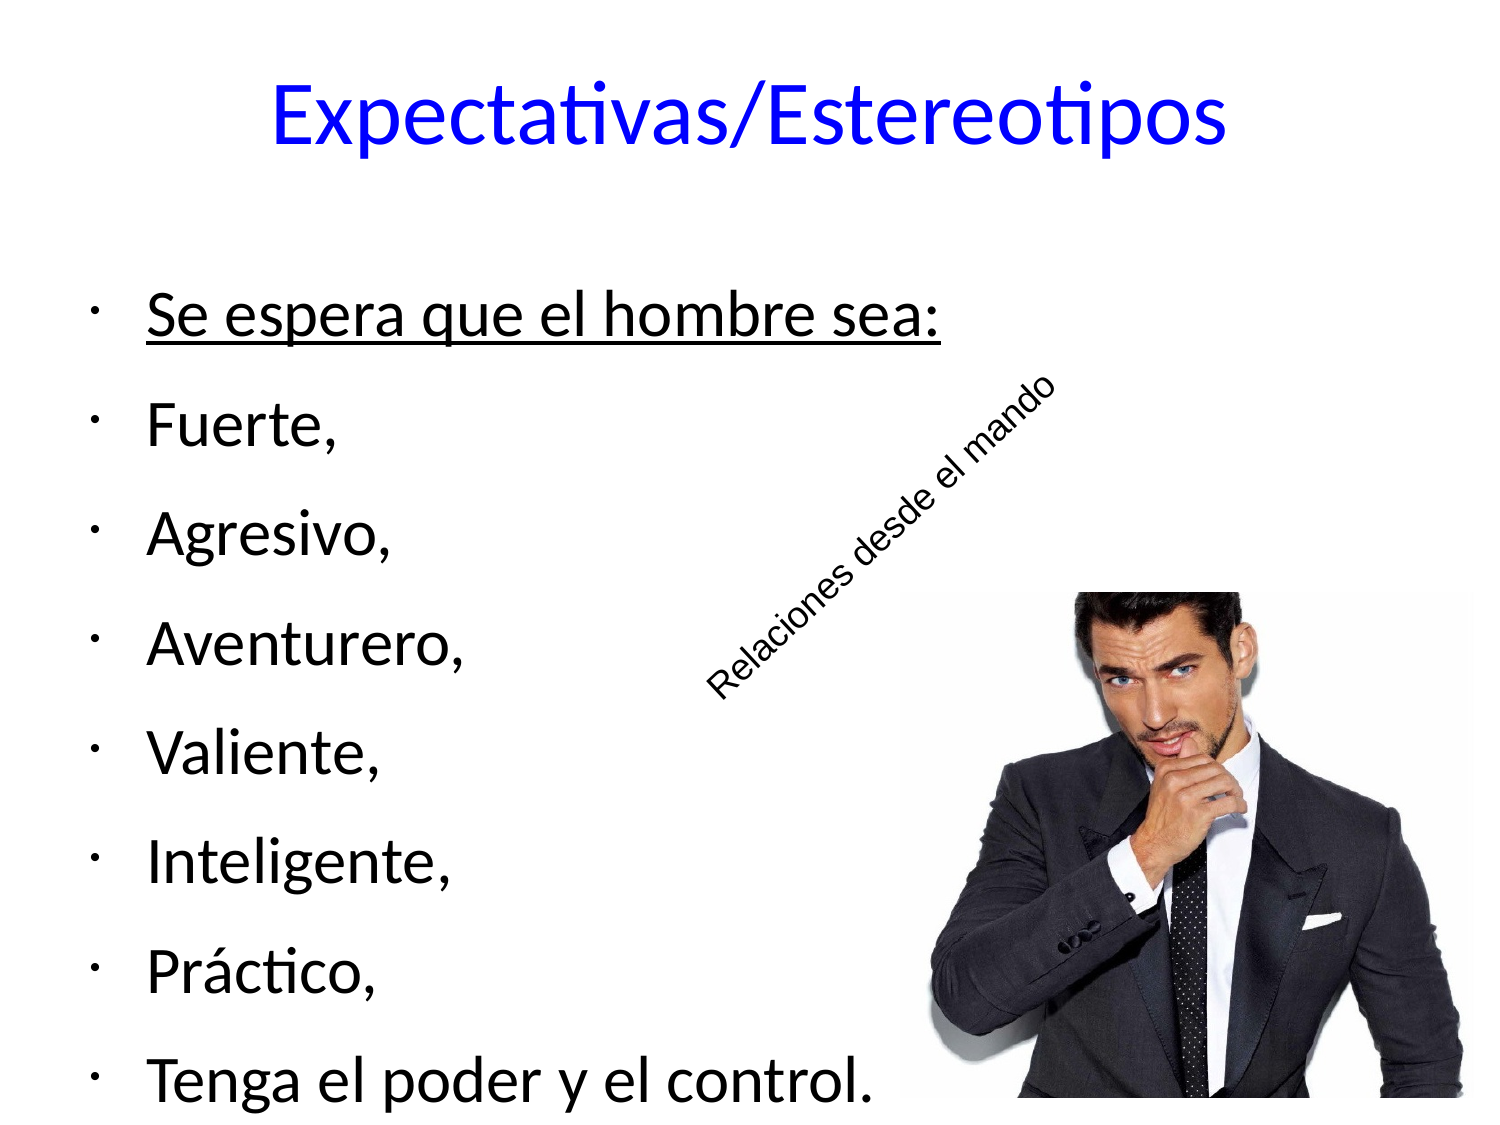

# Expectativas/Estereotipos
Se espera que el hombre sea:
Fuerte,
Agresivo,
Aventurero,
Valiente,
Inteligente,
Práctico,
Tenga el poder y el control.
Relaciones desde el mando